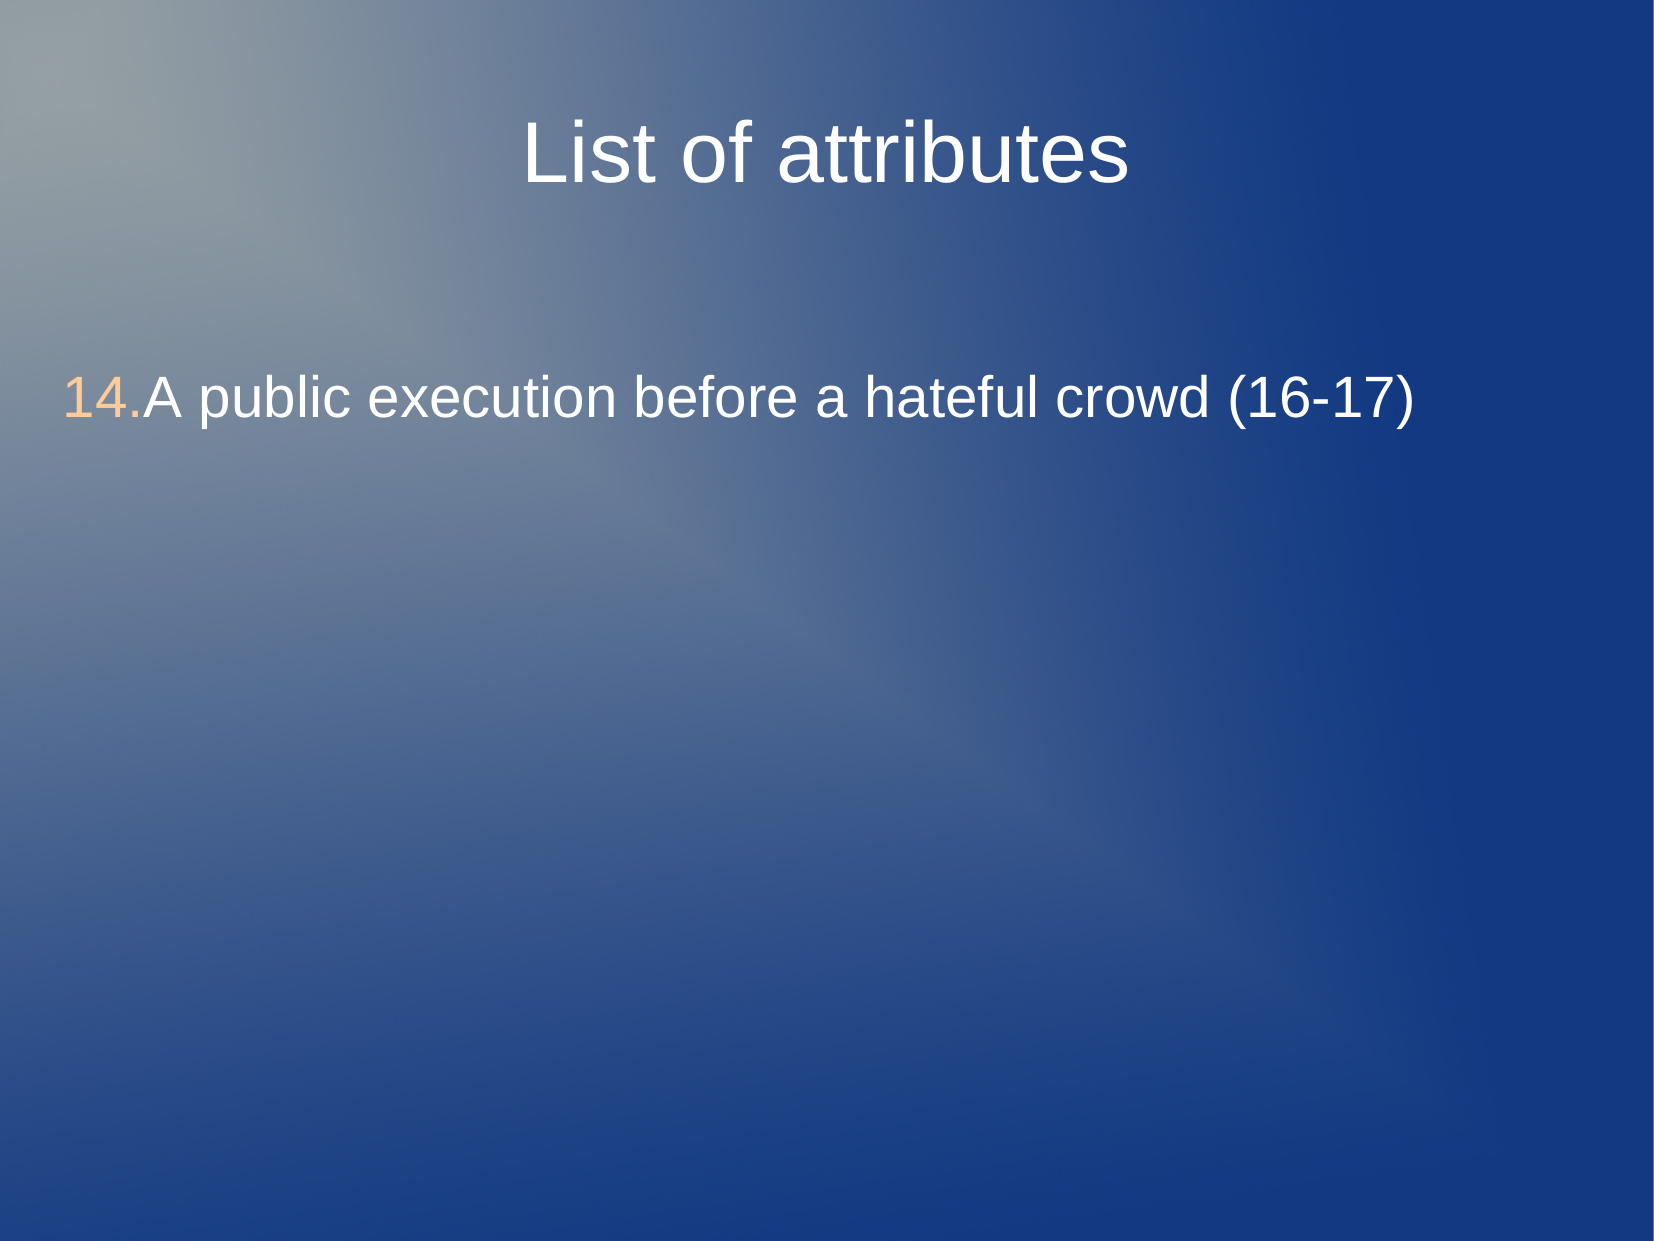

# List of attributes
A public execution before a hateful crowd (16-17)